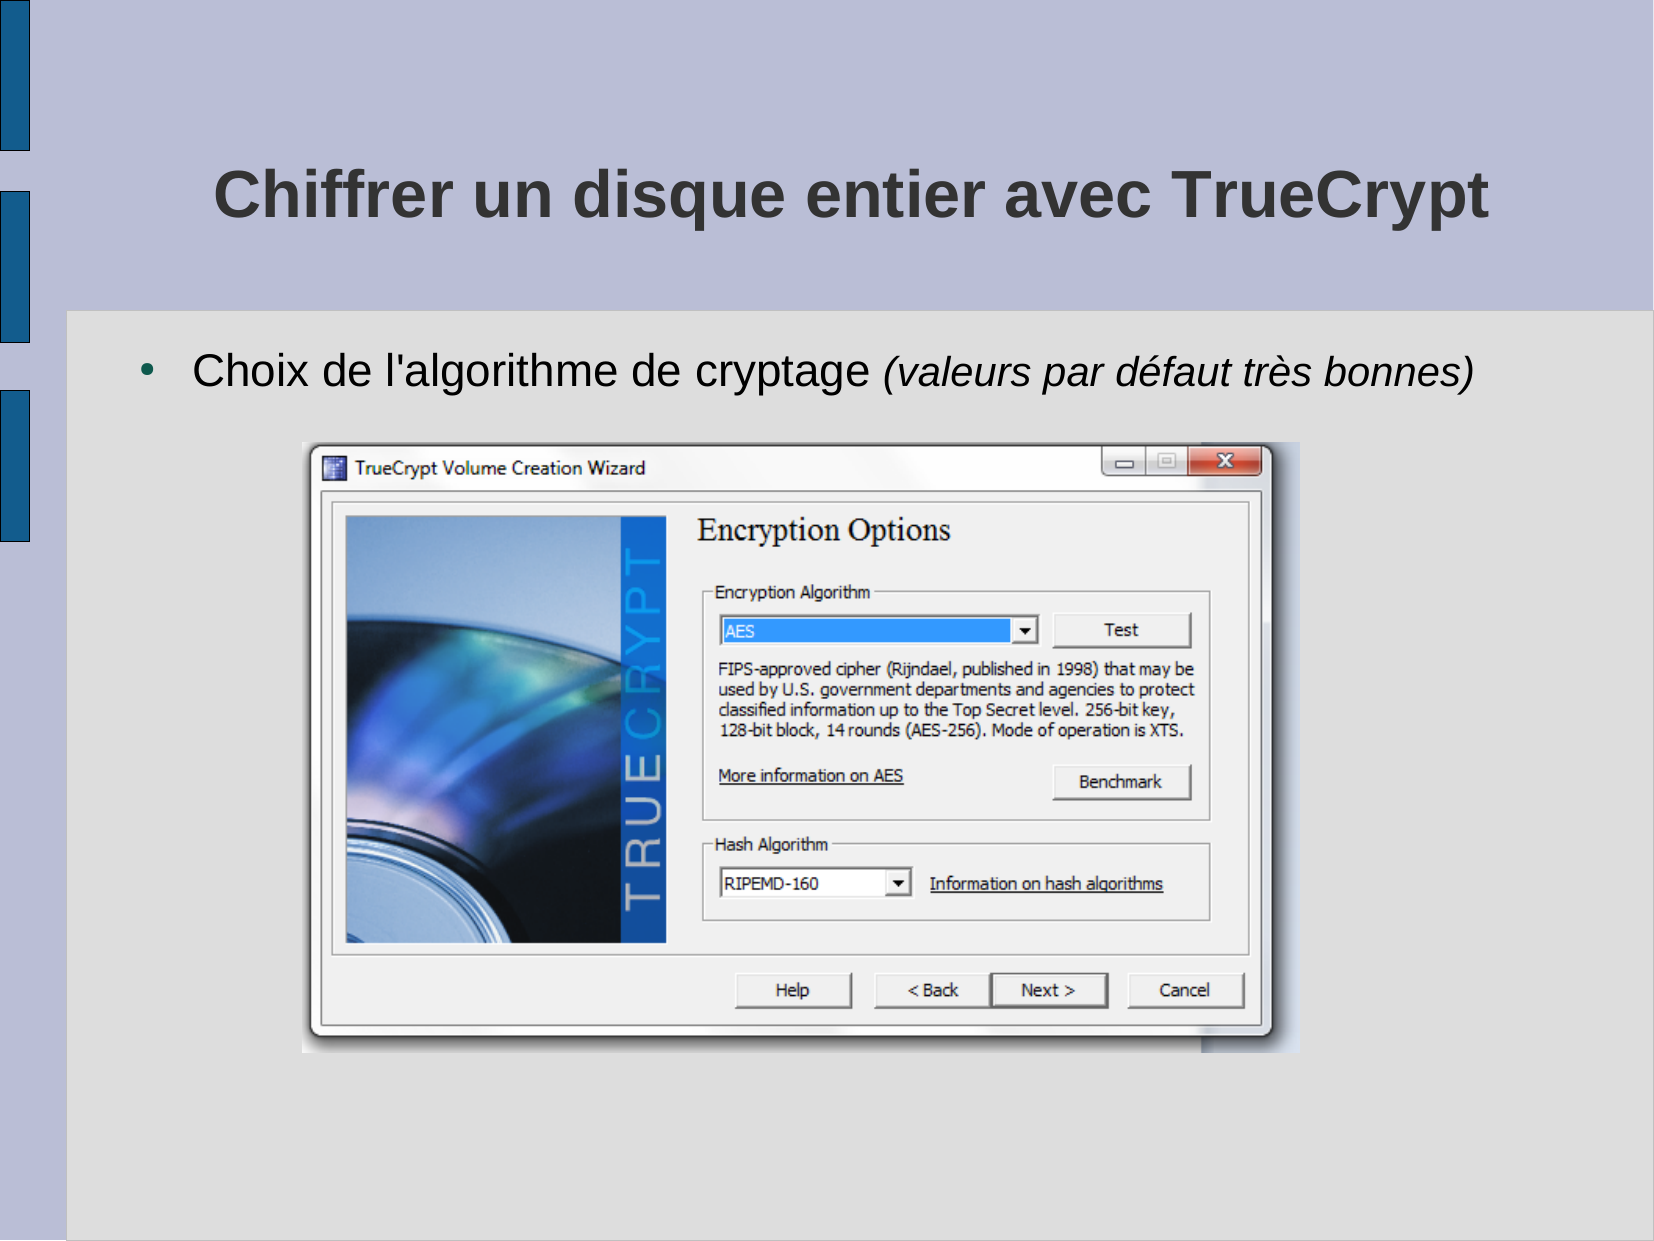

# Chiffrer un disque entier avec TrueCrypt
Choix de l'algorithme de cryptage (valeurs par défaut très bonnes)